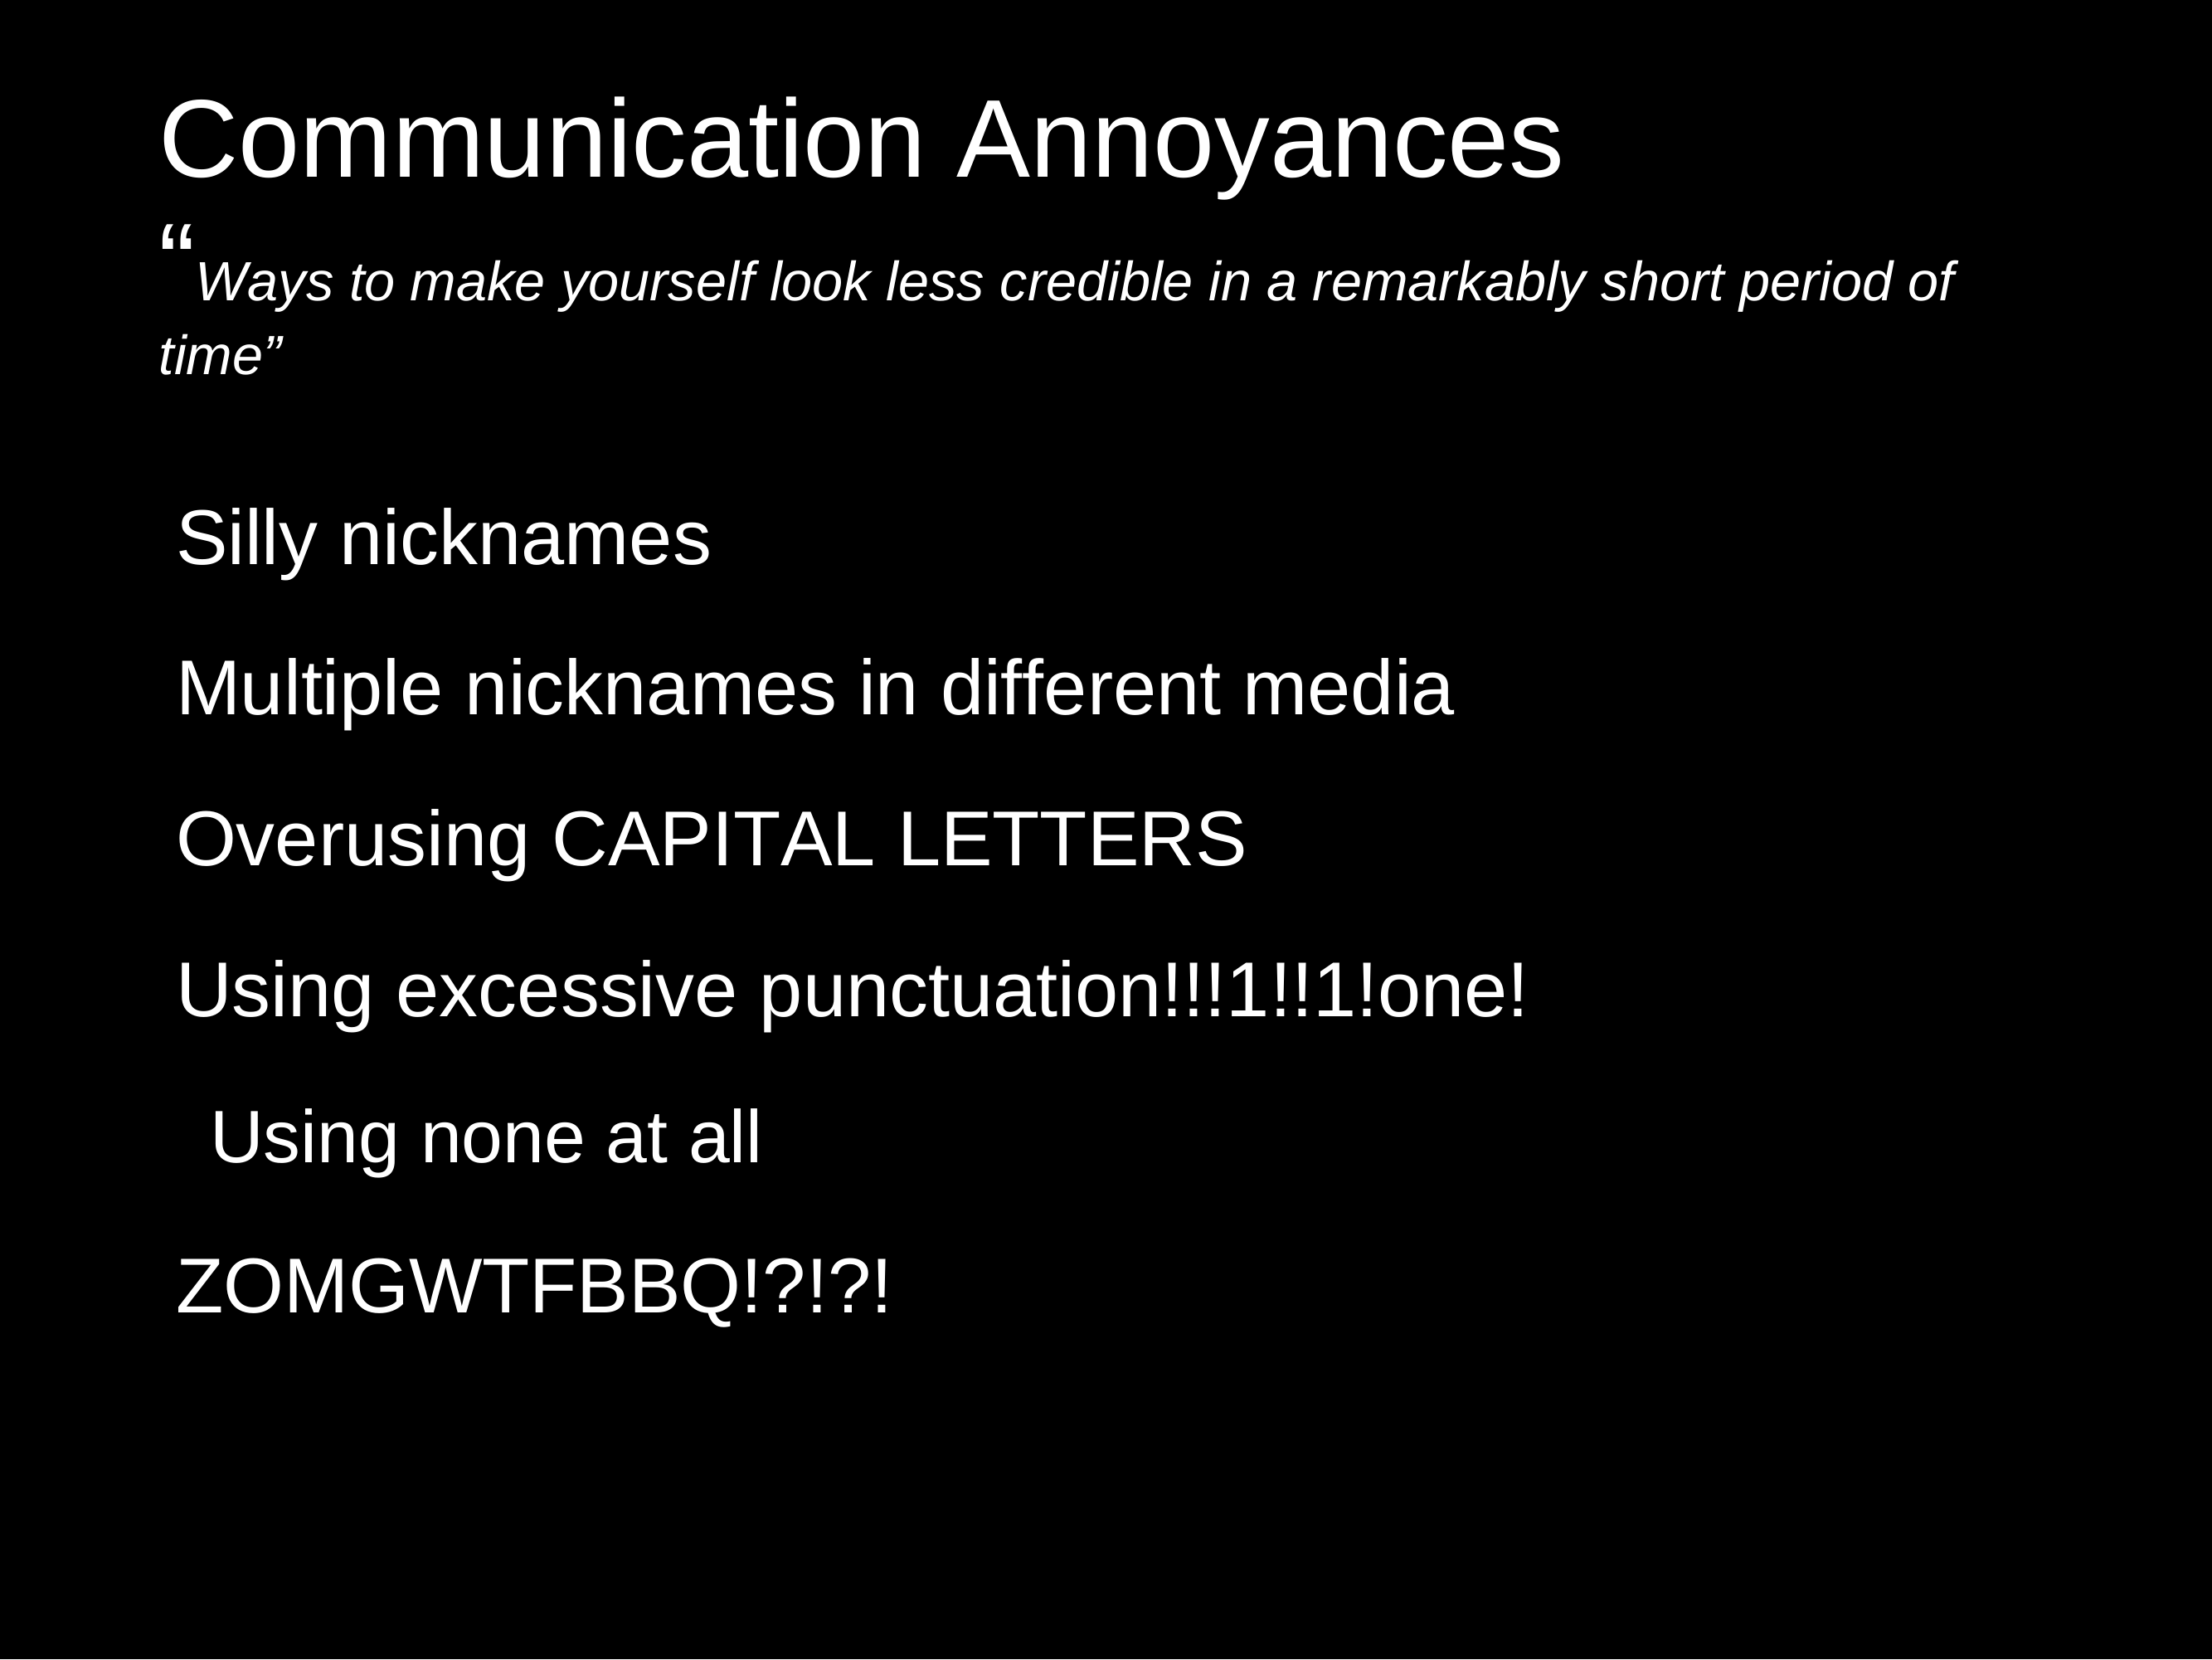

# Communication Annoyances “Ways to make yourself look less credible in a remarkably short period of time”
Silly nicknames
Multiple nicknames in different media
Overusing CAPITAL LETTERS
Using excessive punctuation!!!1!!1!one!
Using none at all
ZOMGWTFBBQ!?!?!